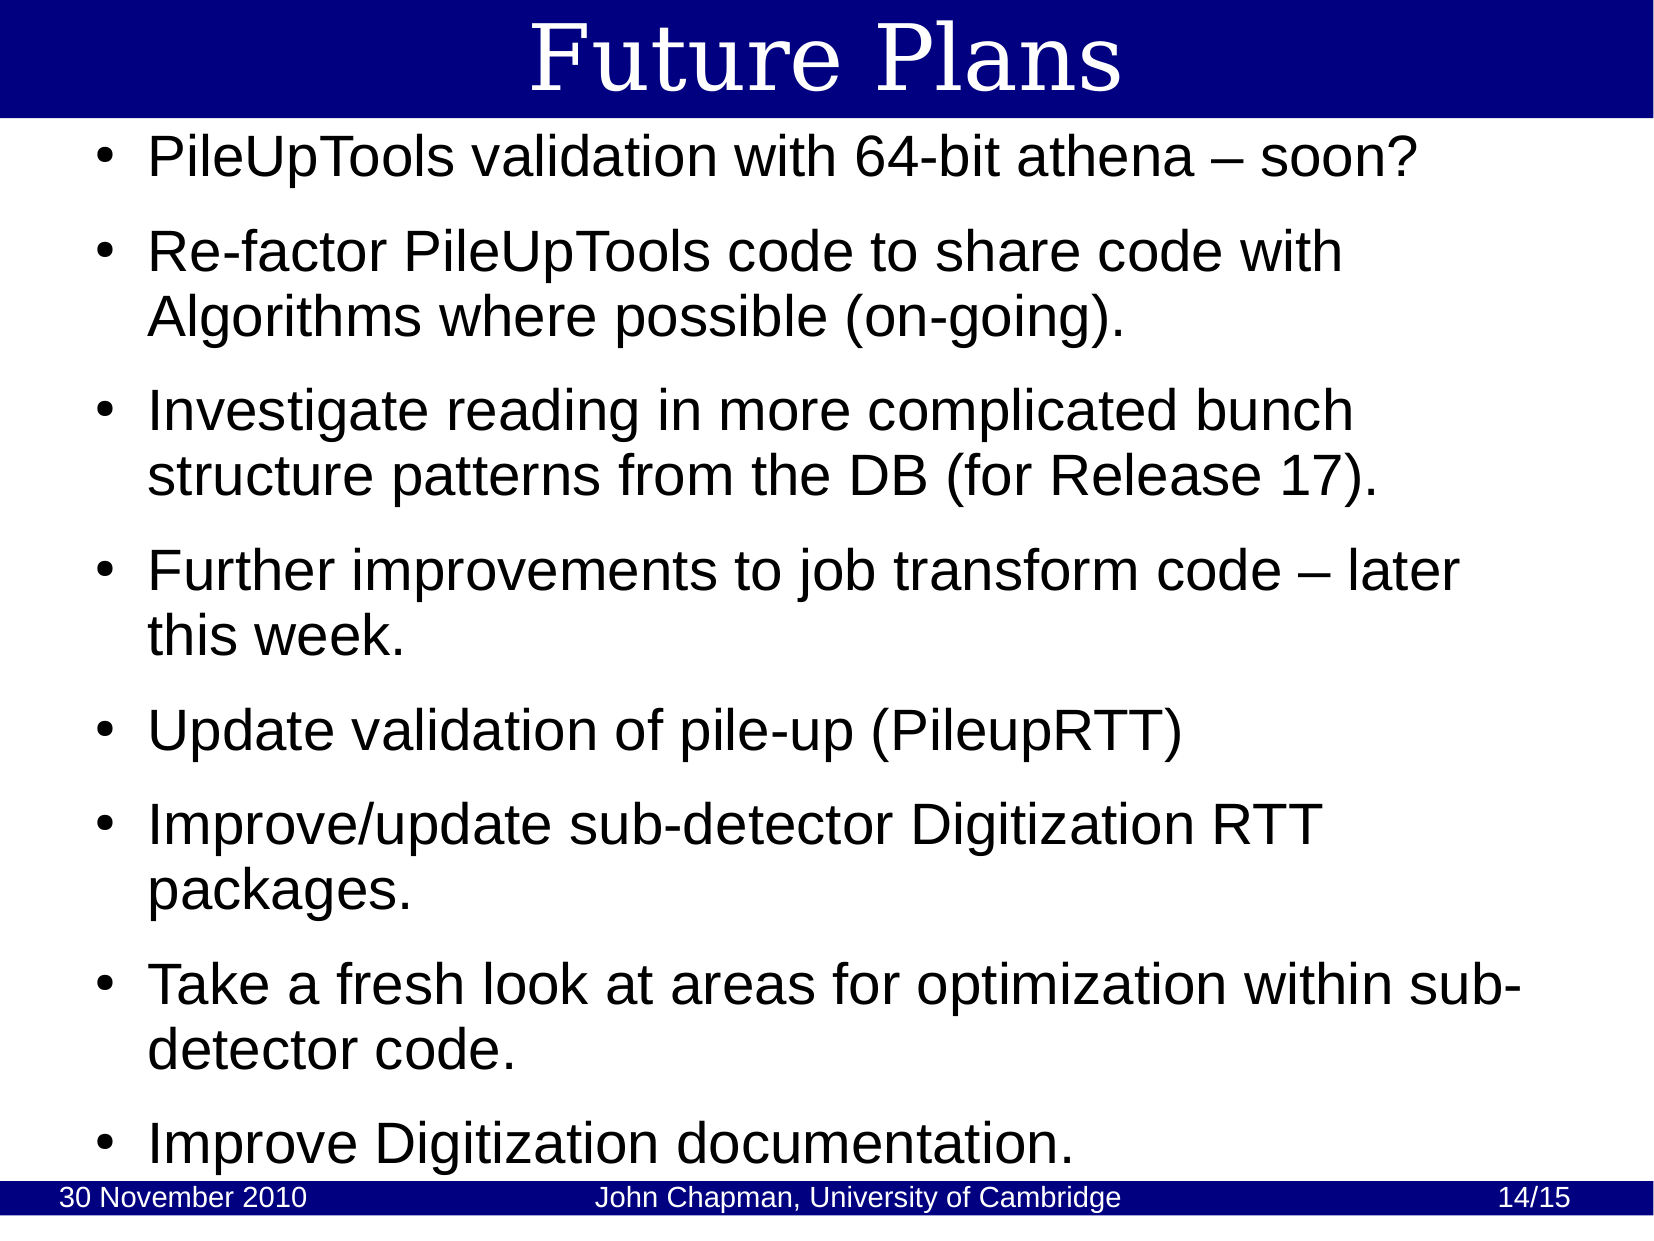

# Future Plans
PileUpTools validation with 64-bit athena – soon?
Re-factor PileUpTools code to share code with Algorithms where possible (on-going).
Investigate reading in more complicated bunch structure patterns from the DB (for Release 17).
Further improvements to job transform code – later this week.
Update validation of pile-up (PileupRTT)
Improve/update sub-detector Digitization RTT packages.
Take a fresh look at areas for optimization within sub-detector code.
Improve Digitization documentation.
14